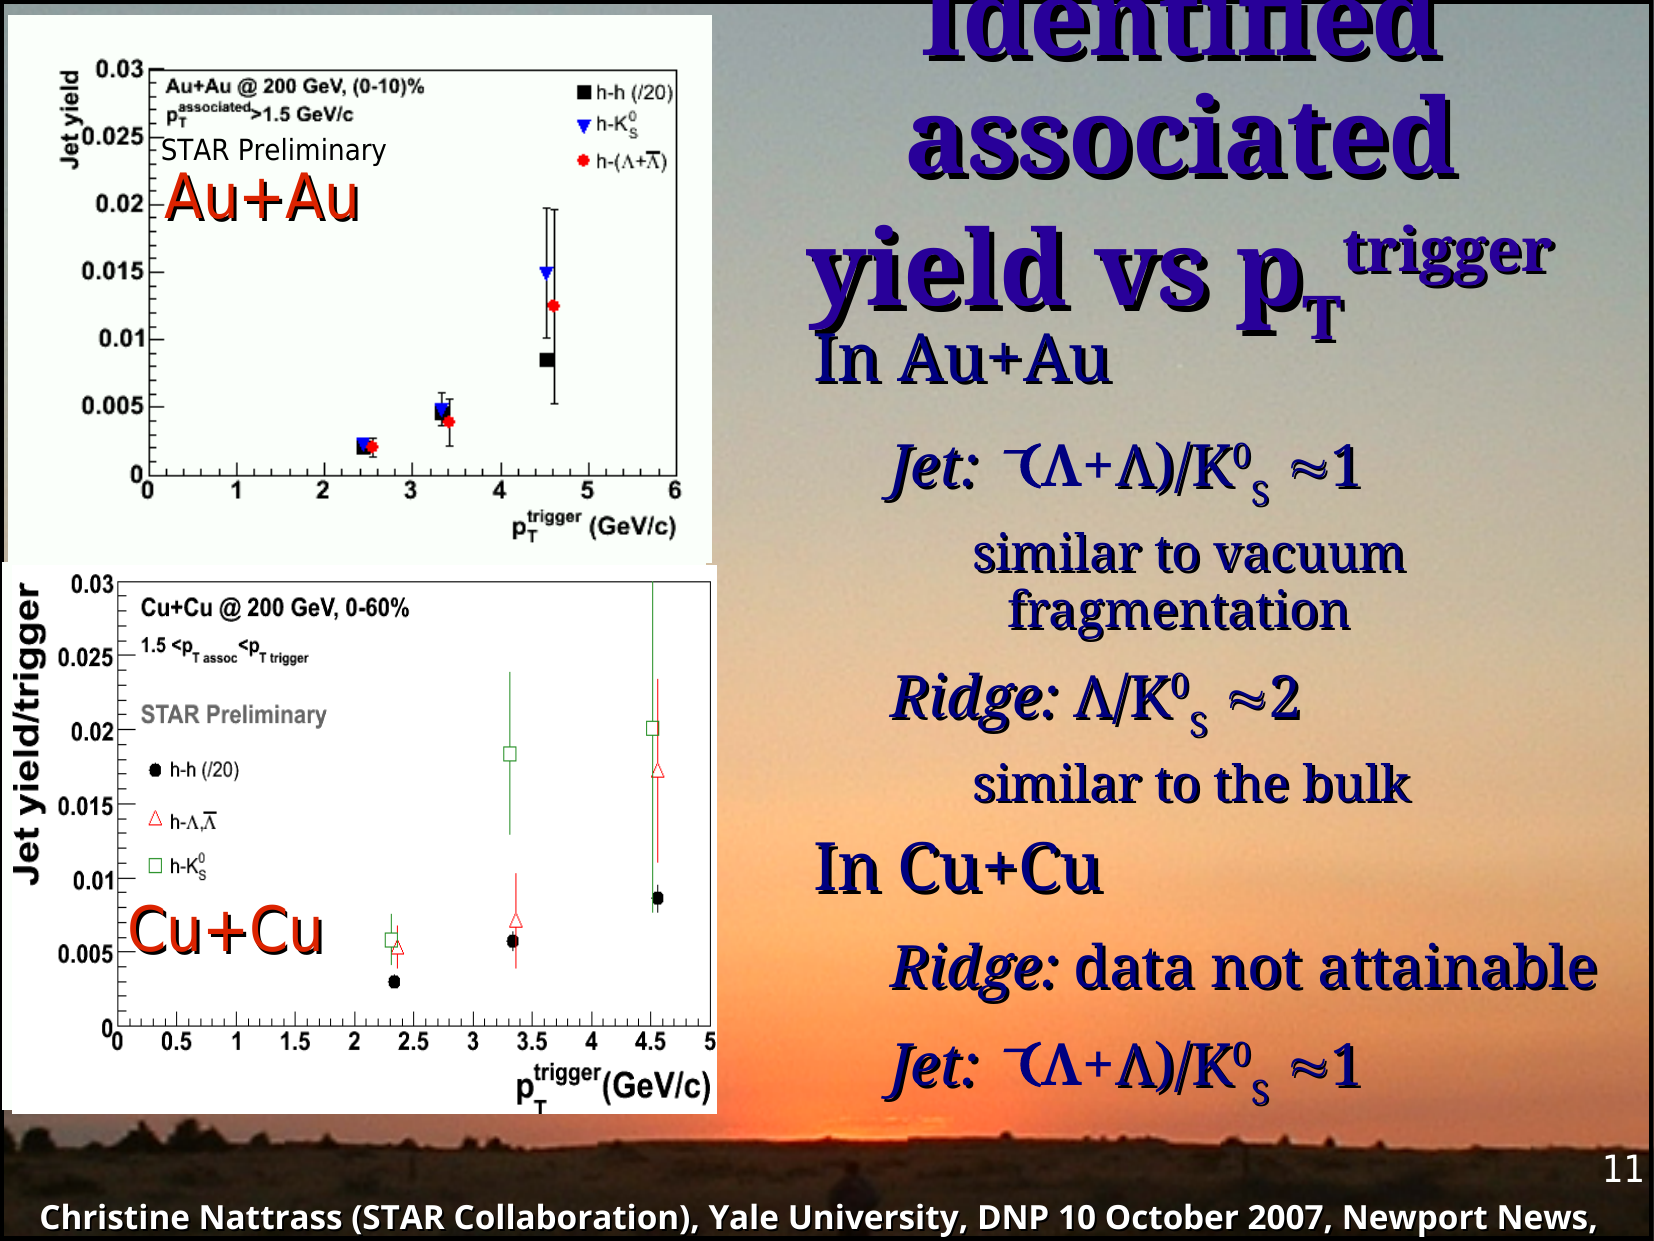

# Identified associated yield vs pTtrigger
STAR Preliminary
Au+Au
In Au+Au
Jet: (Λ+Λ)/K0S ≈1
similar to vacuum fragmentation
Ridge: Λ/K0S ≈2
similar to the bulk
In Cu+Cu
Ridge: data not attainable
Jet: (Λ+Λ)/K0S ≈1
STAR Preliminary
Au+Au
Cu+Cu